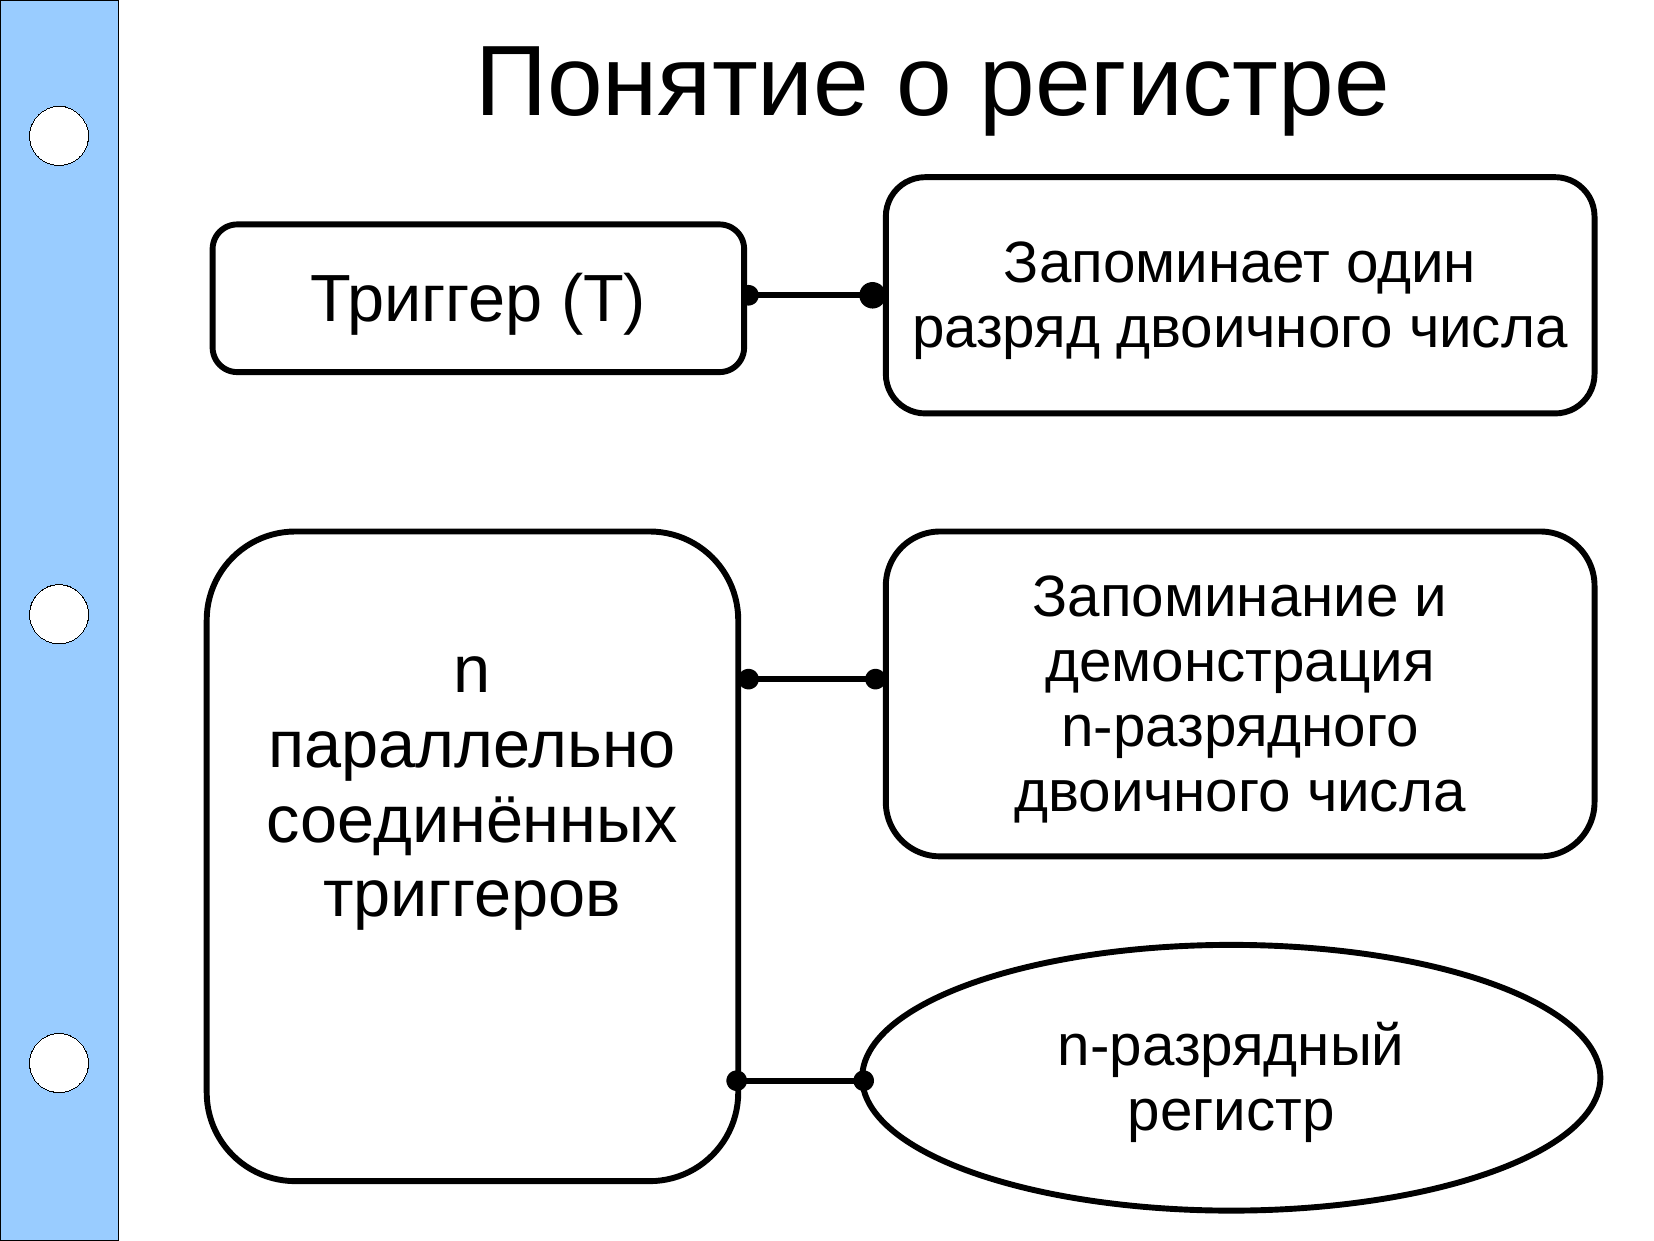

Понятие о регистре
Запоминает один
разряд двоичного числа
Триггер (Т)
n
параллельно
соединённых
триггеров
Запоминание и
демонстрация
n-разрядного
двоичного числа
n-разрядный
регистр